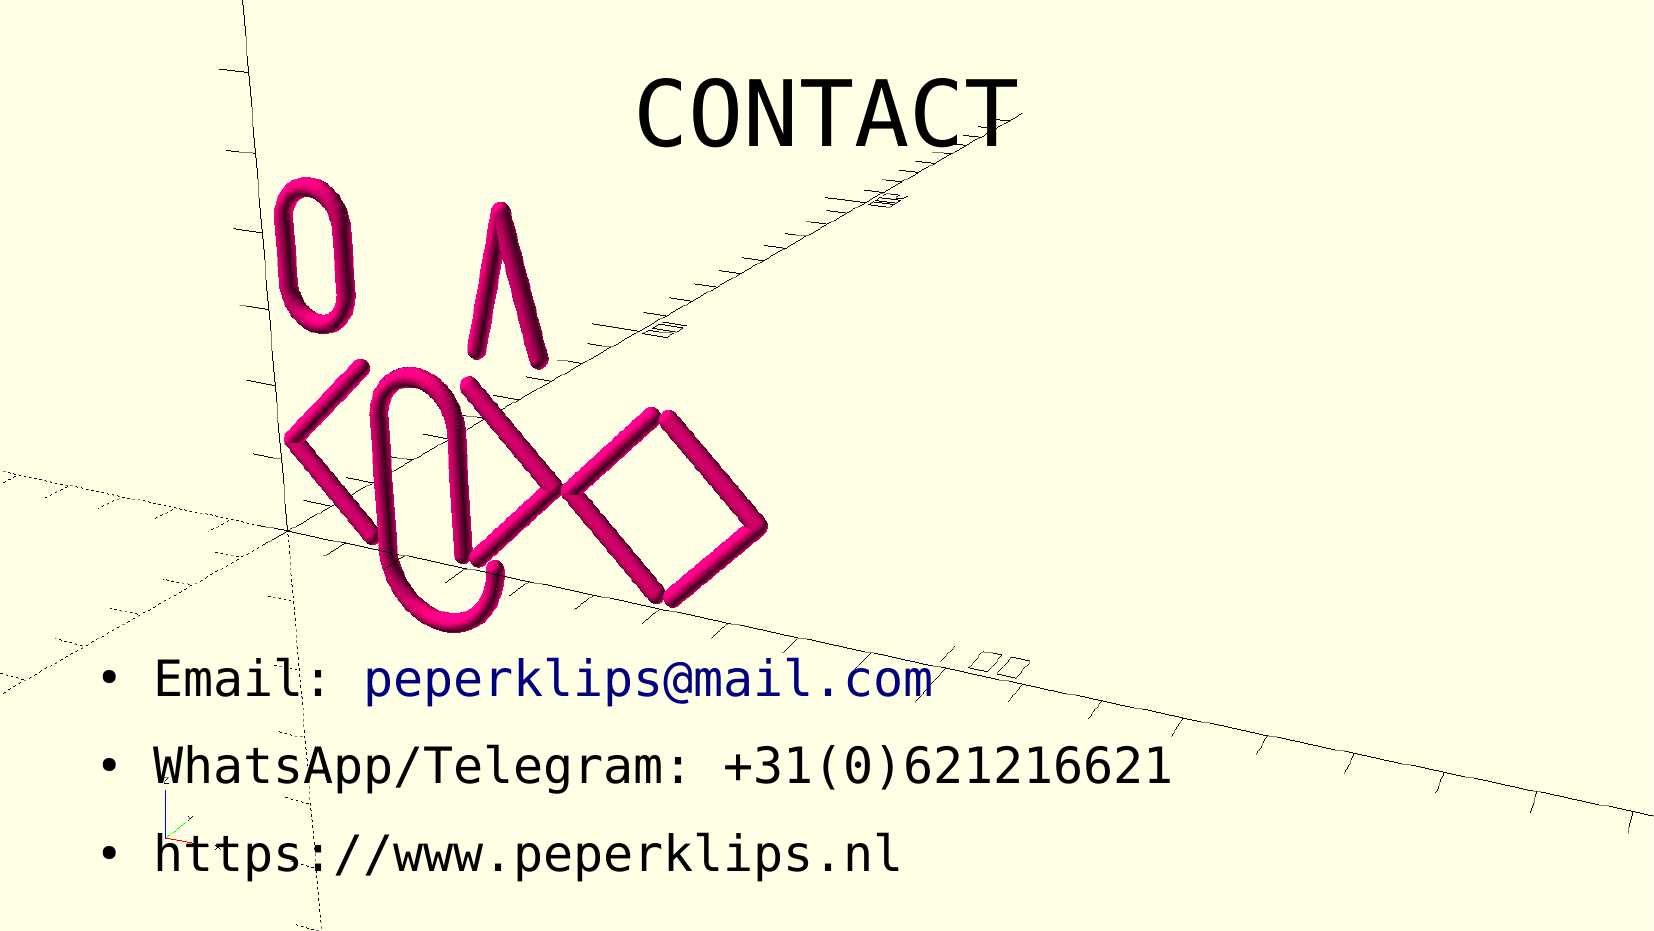

# CONTACT
Email: peperklips@mail.com
WhatsApp/Telegram: +31(0)621216621
https://www.peperklips.nl